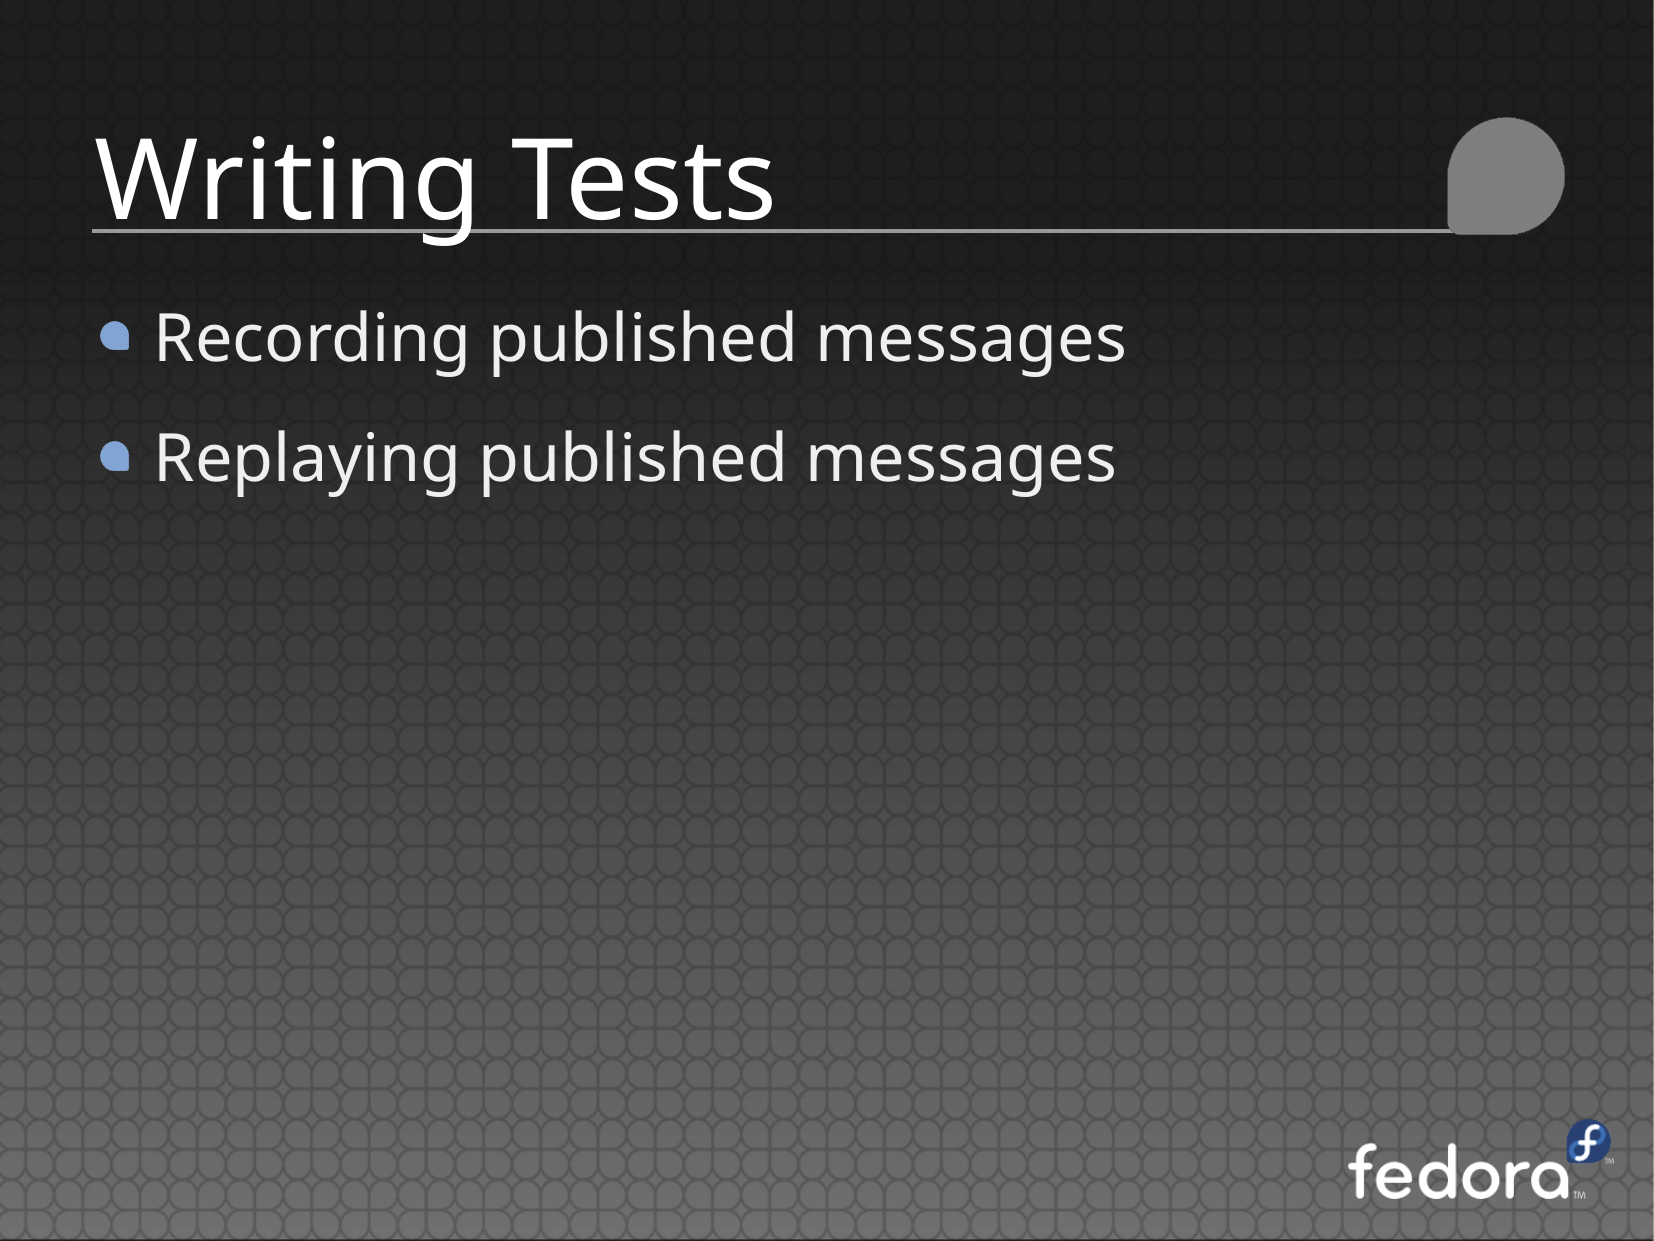

Writing Tests
# Recording published messages
Replaying published messages